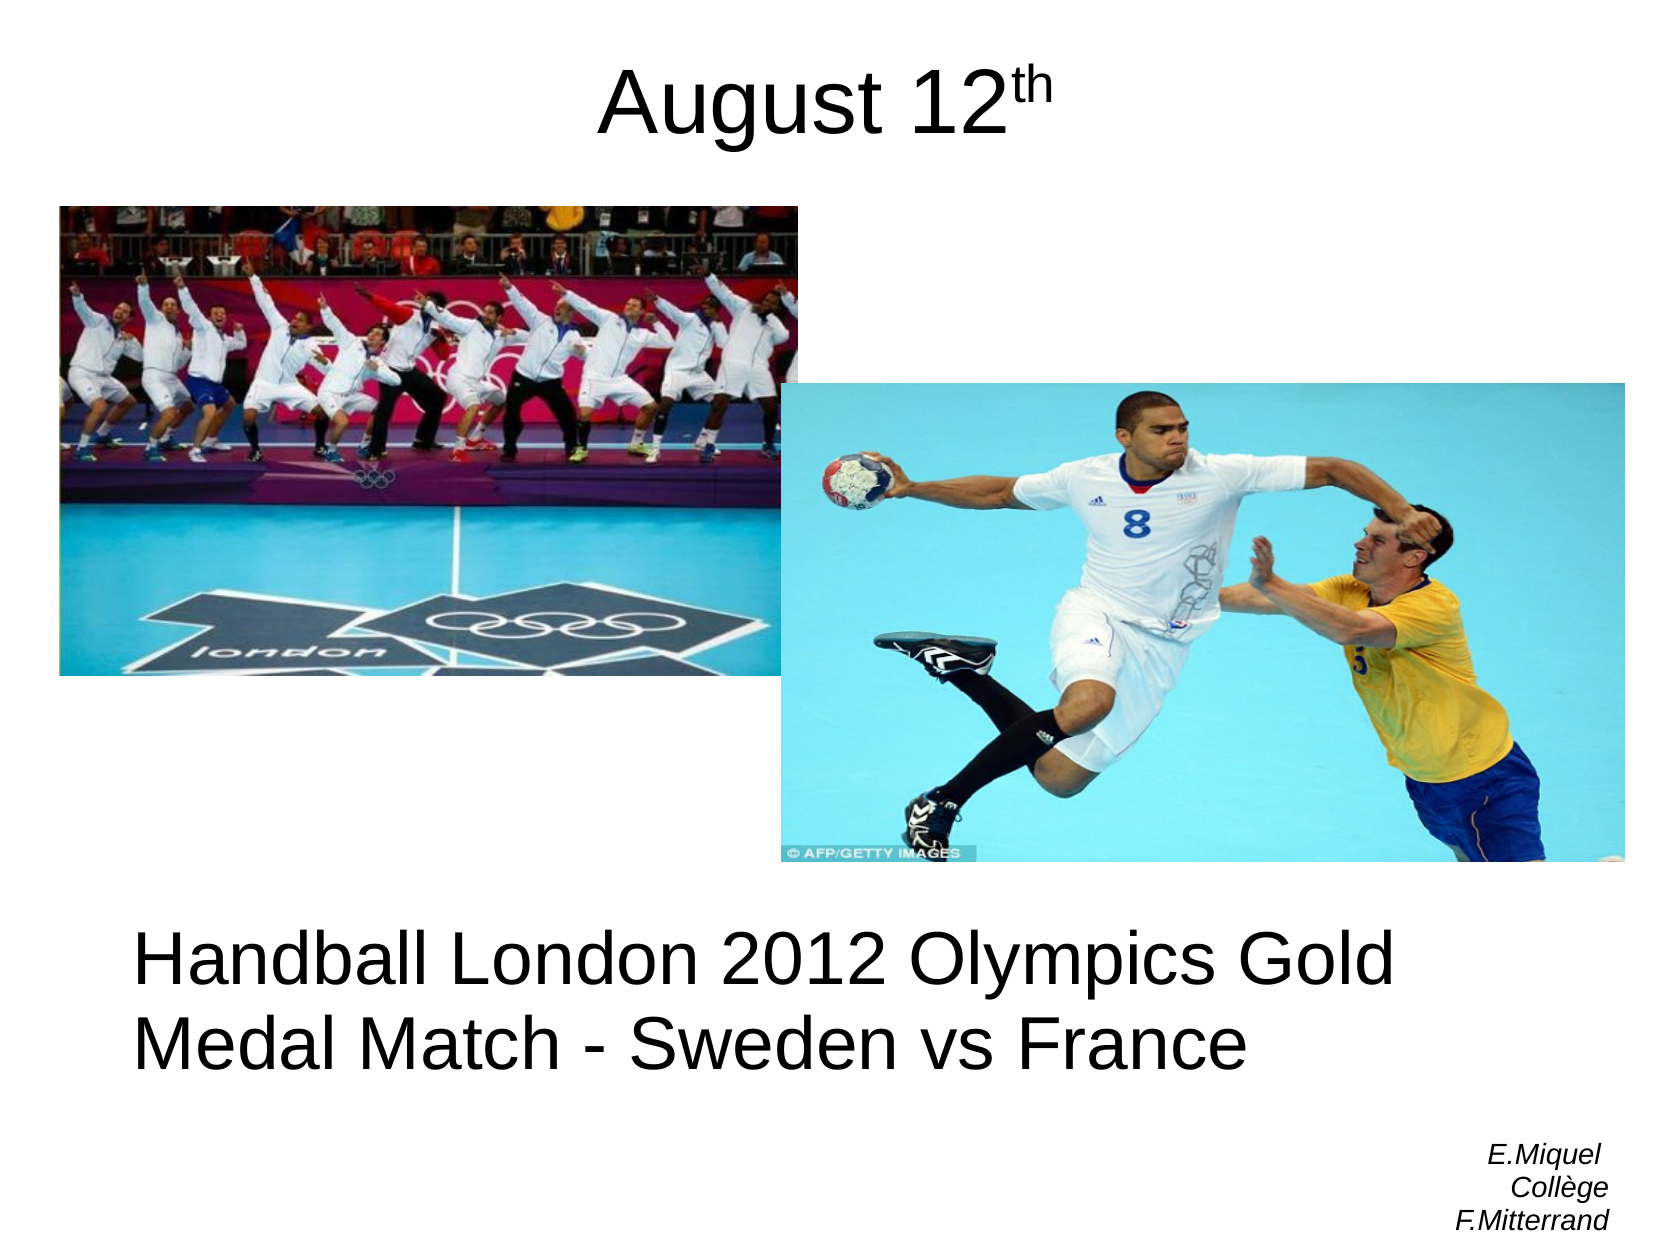

# August 12th
Handball London 2012 Olympics Gold Medal Match - Sweden vs France
E.Miquel
Collège F.Mitterrand